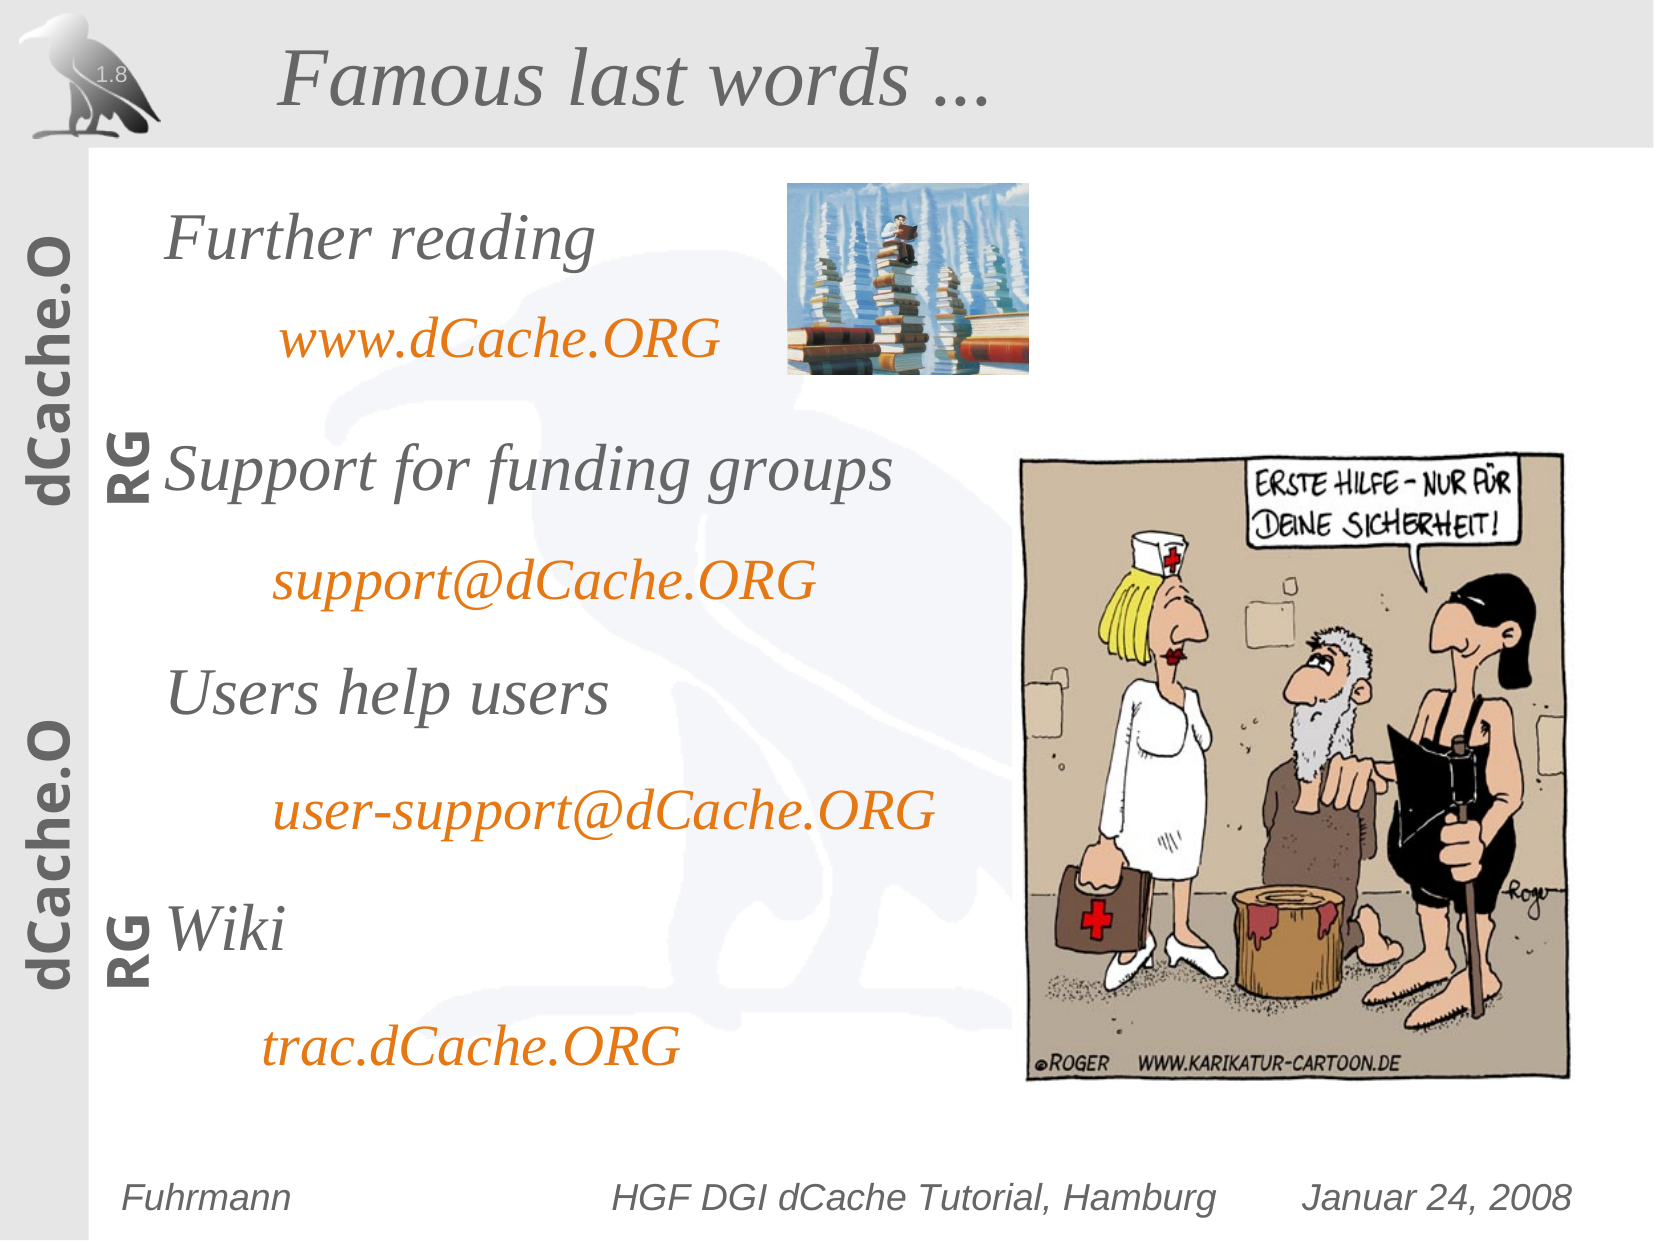

Famous last words ...
Further reading
www.dCache.ORG
Support for funding groups
support@dCache.ORG
Users help users
user-support@dCache.ORG
Wiki
trac.dCache.ORG